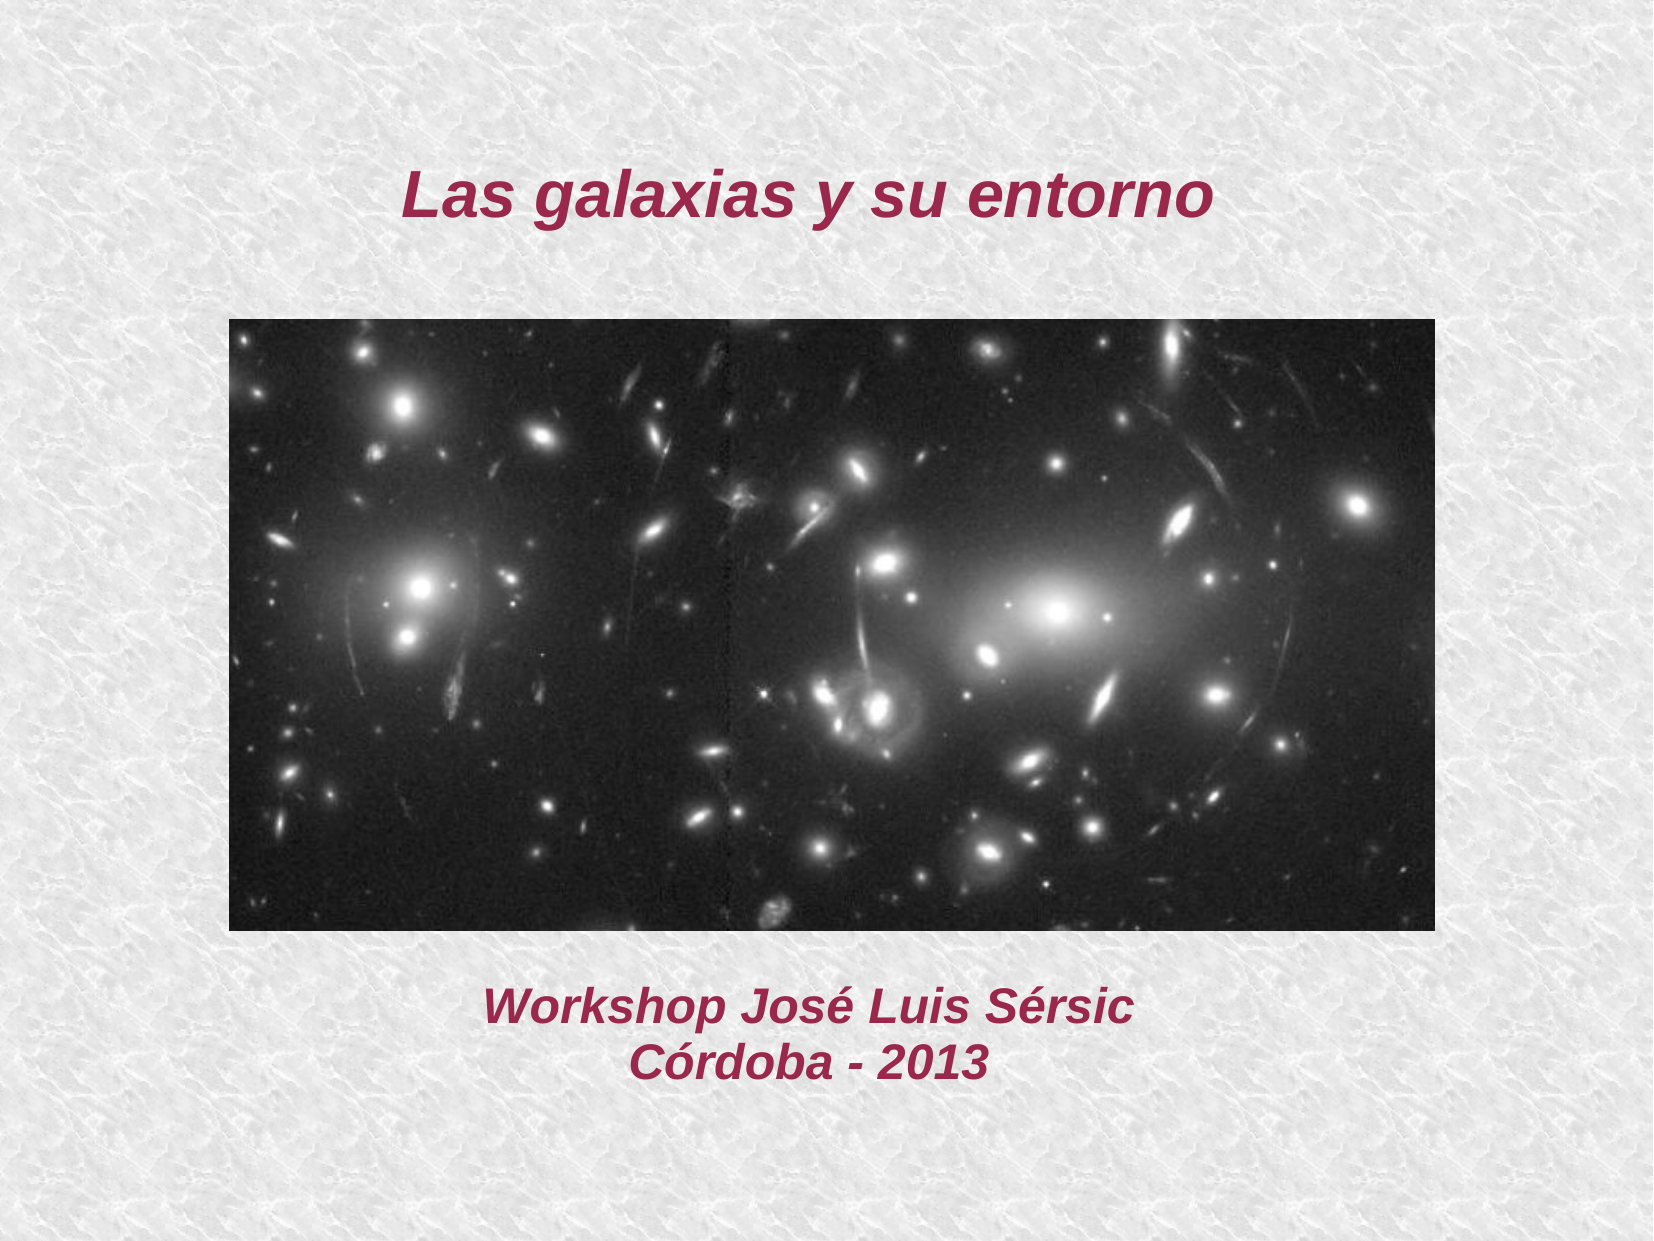

# Las galaxias y su entorno
Workshop José Luis Sérsic
Córdoba - 2013